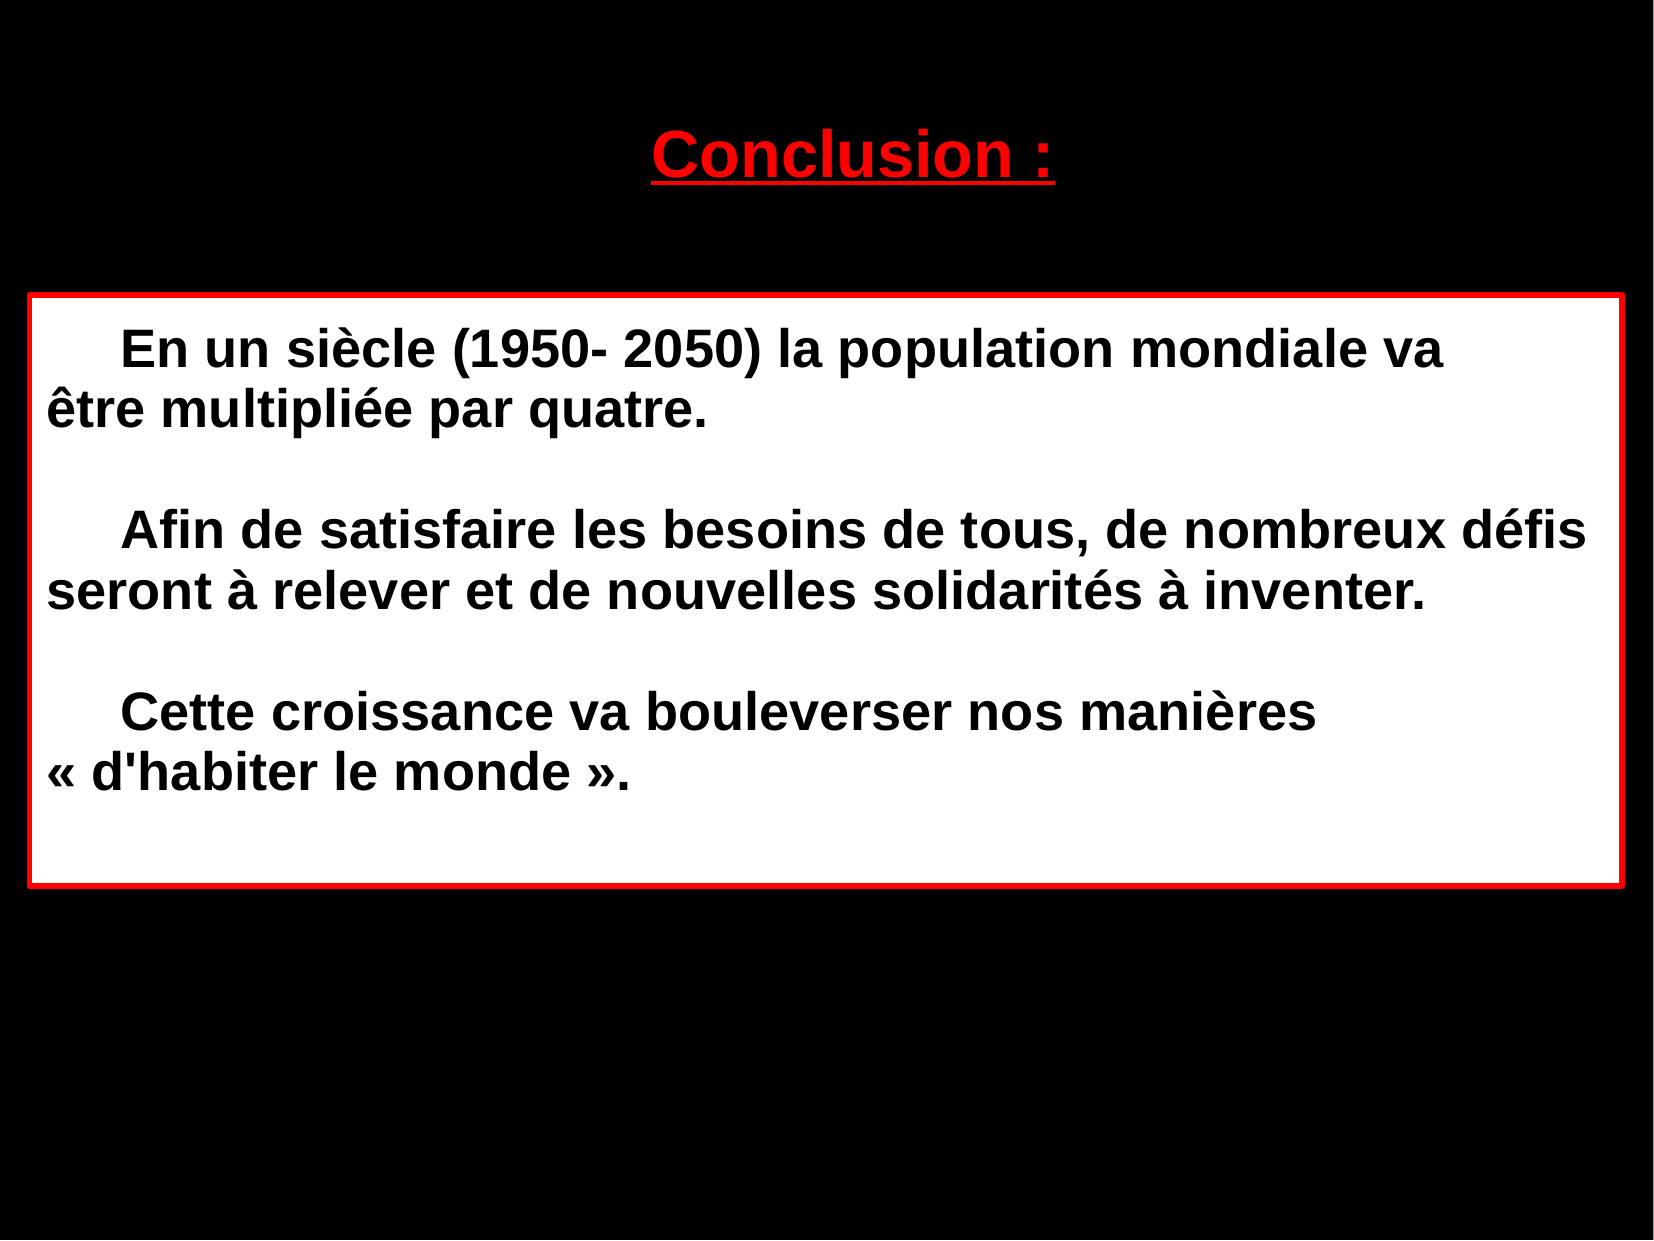

Conclusion :
	En un siècle (1950- 2050) la population mondiale va
être multipliée par quatre.
	Afin de satisfaire les besoins de tous, de nombreux défis
seront à relever et de nouvelles solidarités à inventer.
	Cette croissance va bouleverser nos manières
« d'habiter le monde ».